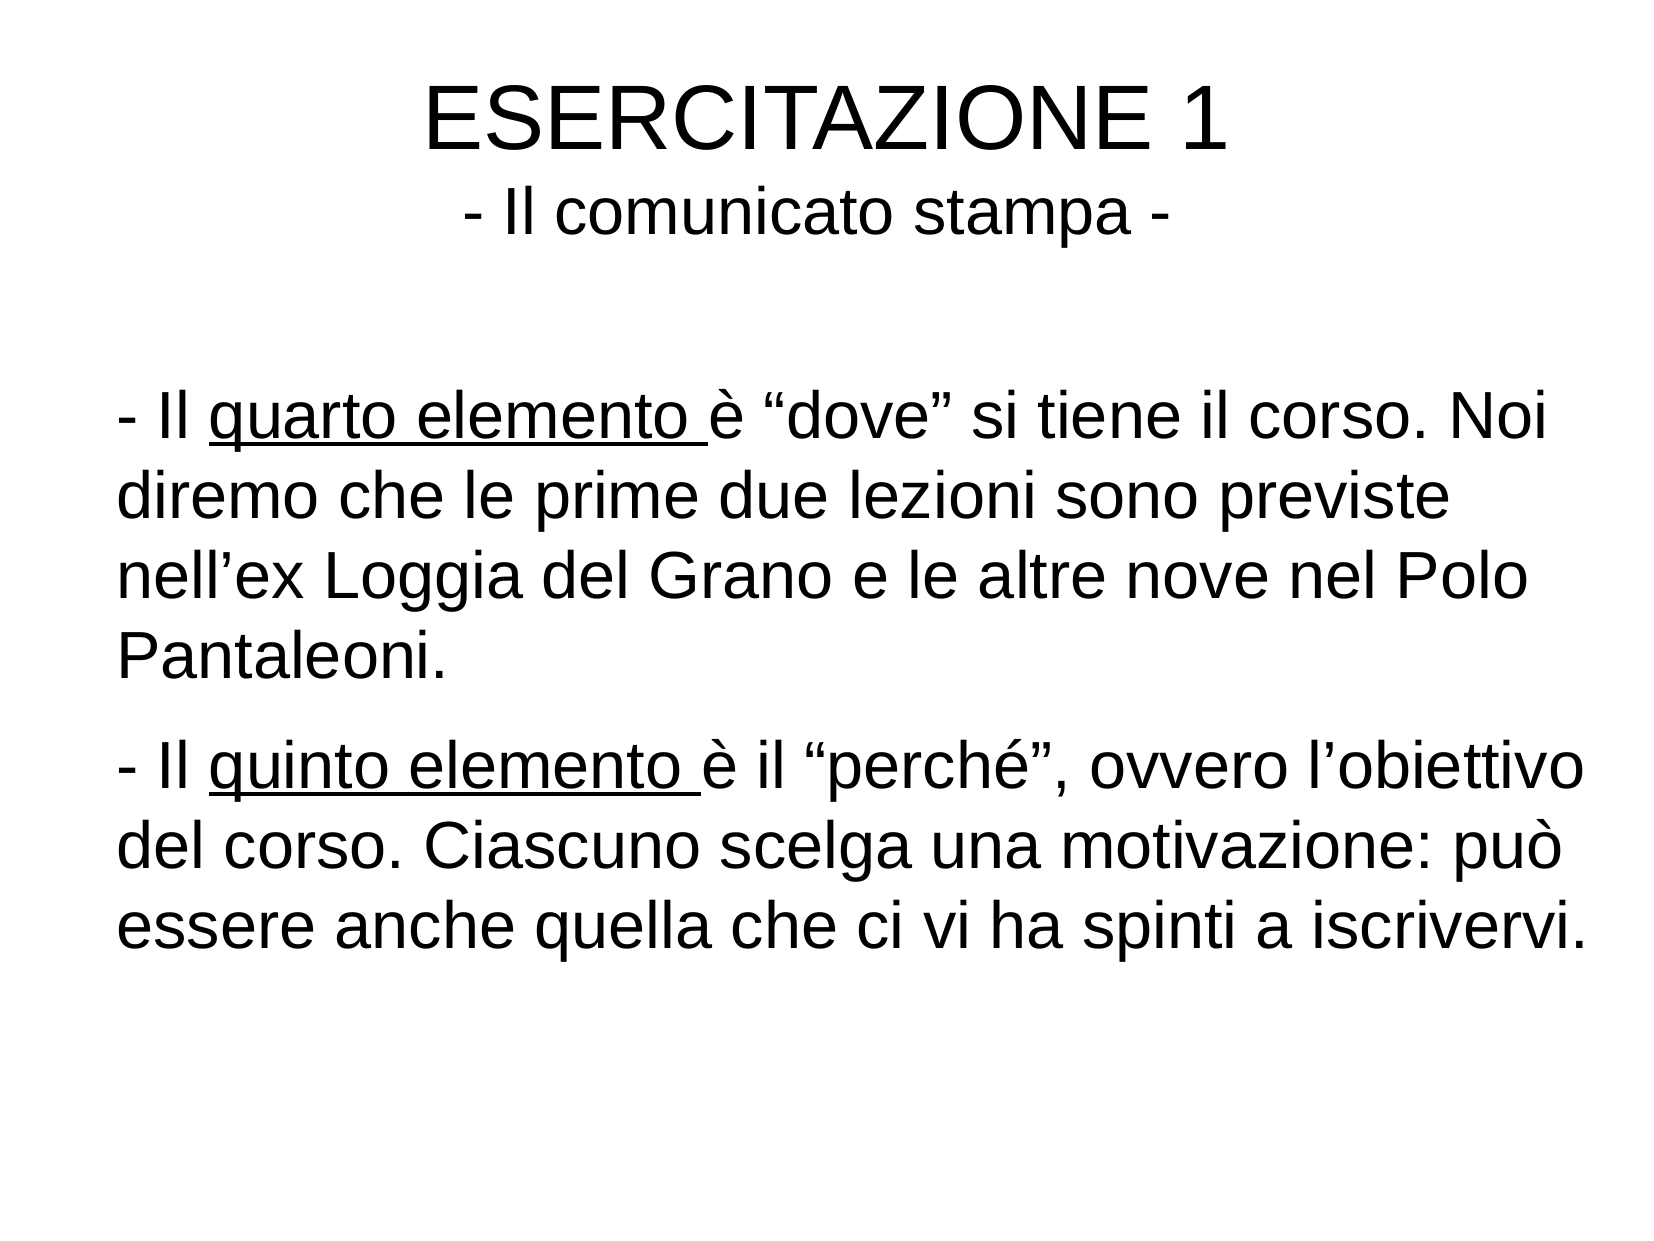

# ESERCITAZIONE 1 - Il comunicato stampa -
- Il quarto elemento è “dove” si tiene il corso. Noi diremo che le prime due lezioni sono previste nell’ex Loggia del Grano e le altre nove nel Polo Pantaleoni.
- Il quinto elemento è il “perché”, ovvero l’obiettivo del corso. Ciascuno scelga una motivazione: può essere anche quella che ci vi ha spinti a iscrivervi.